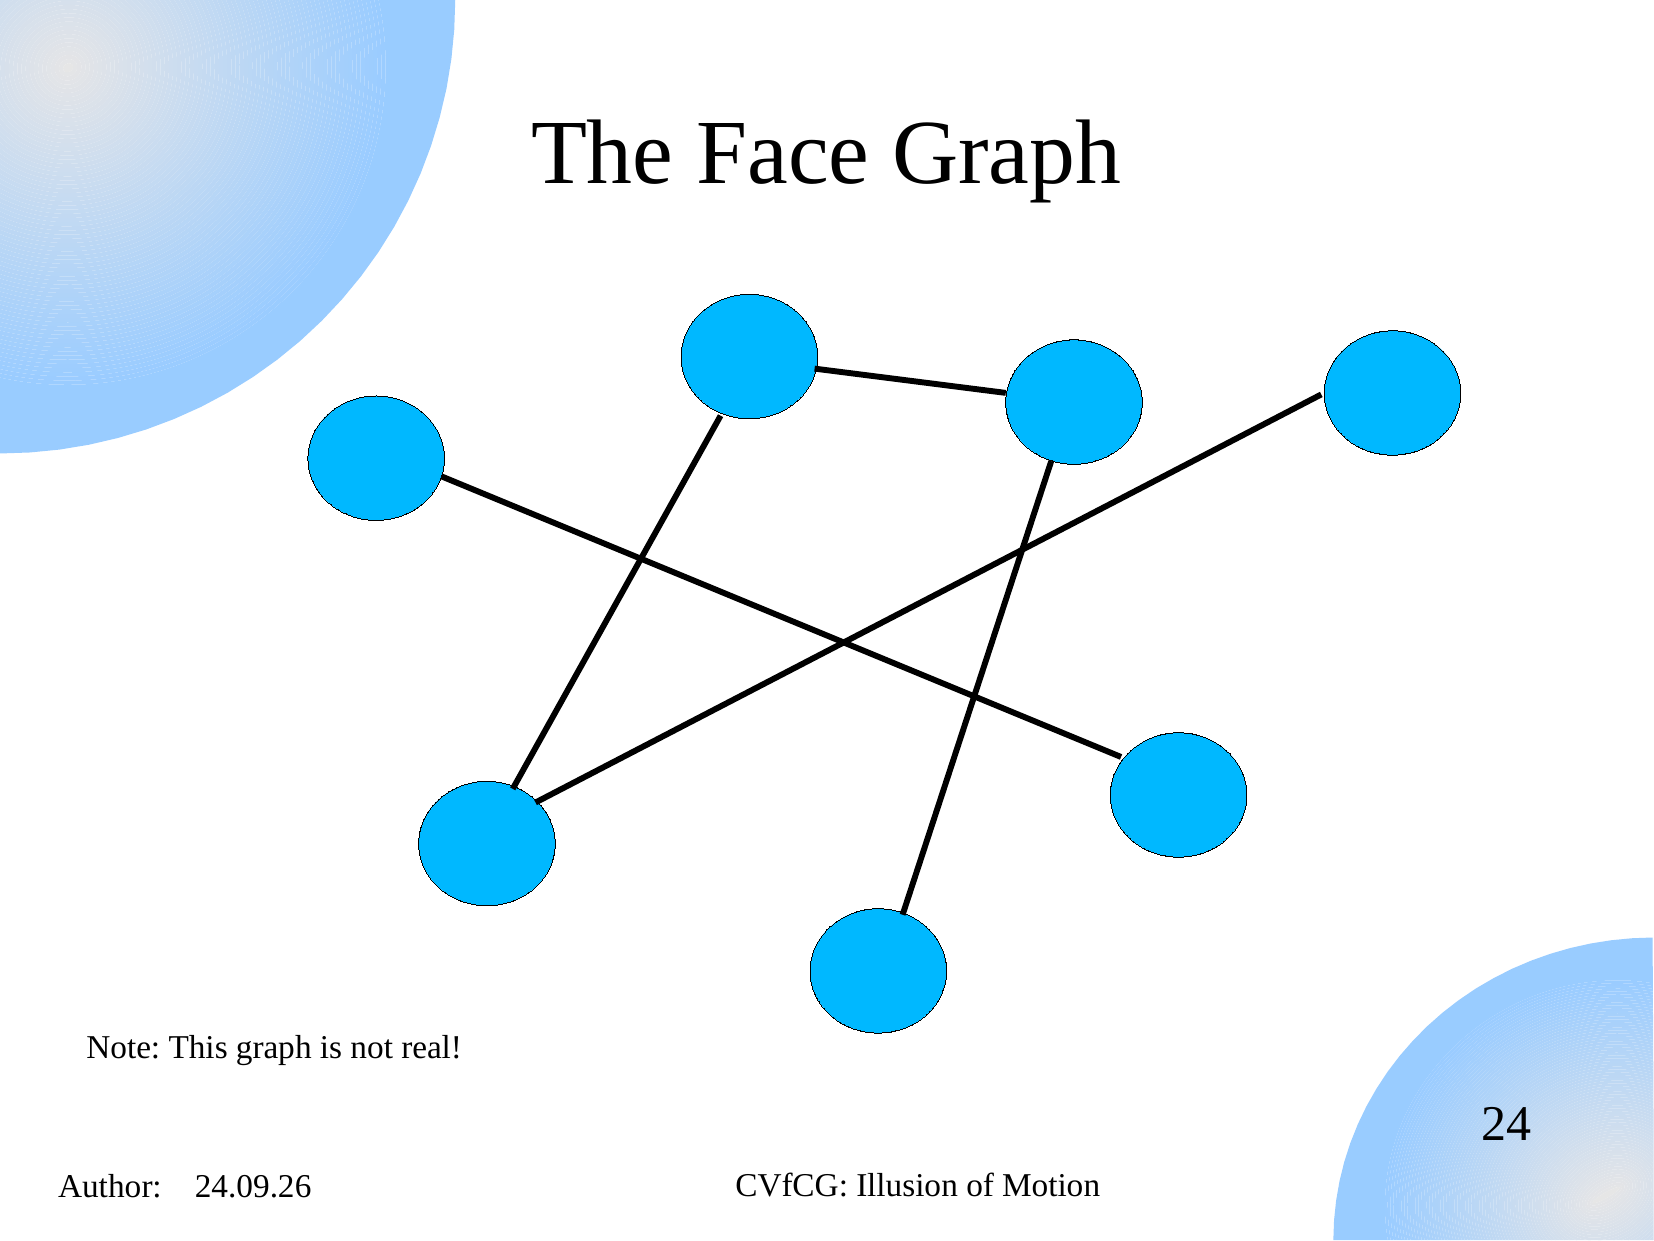

# The Face Graph
Note: This graph is not real!
CVfCG: Illusion of Motion